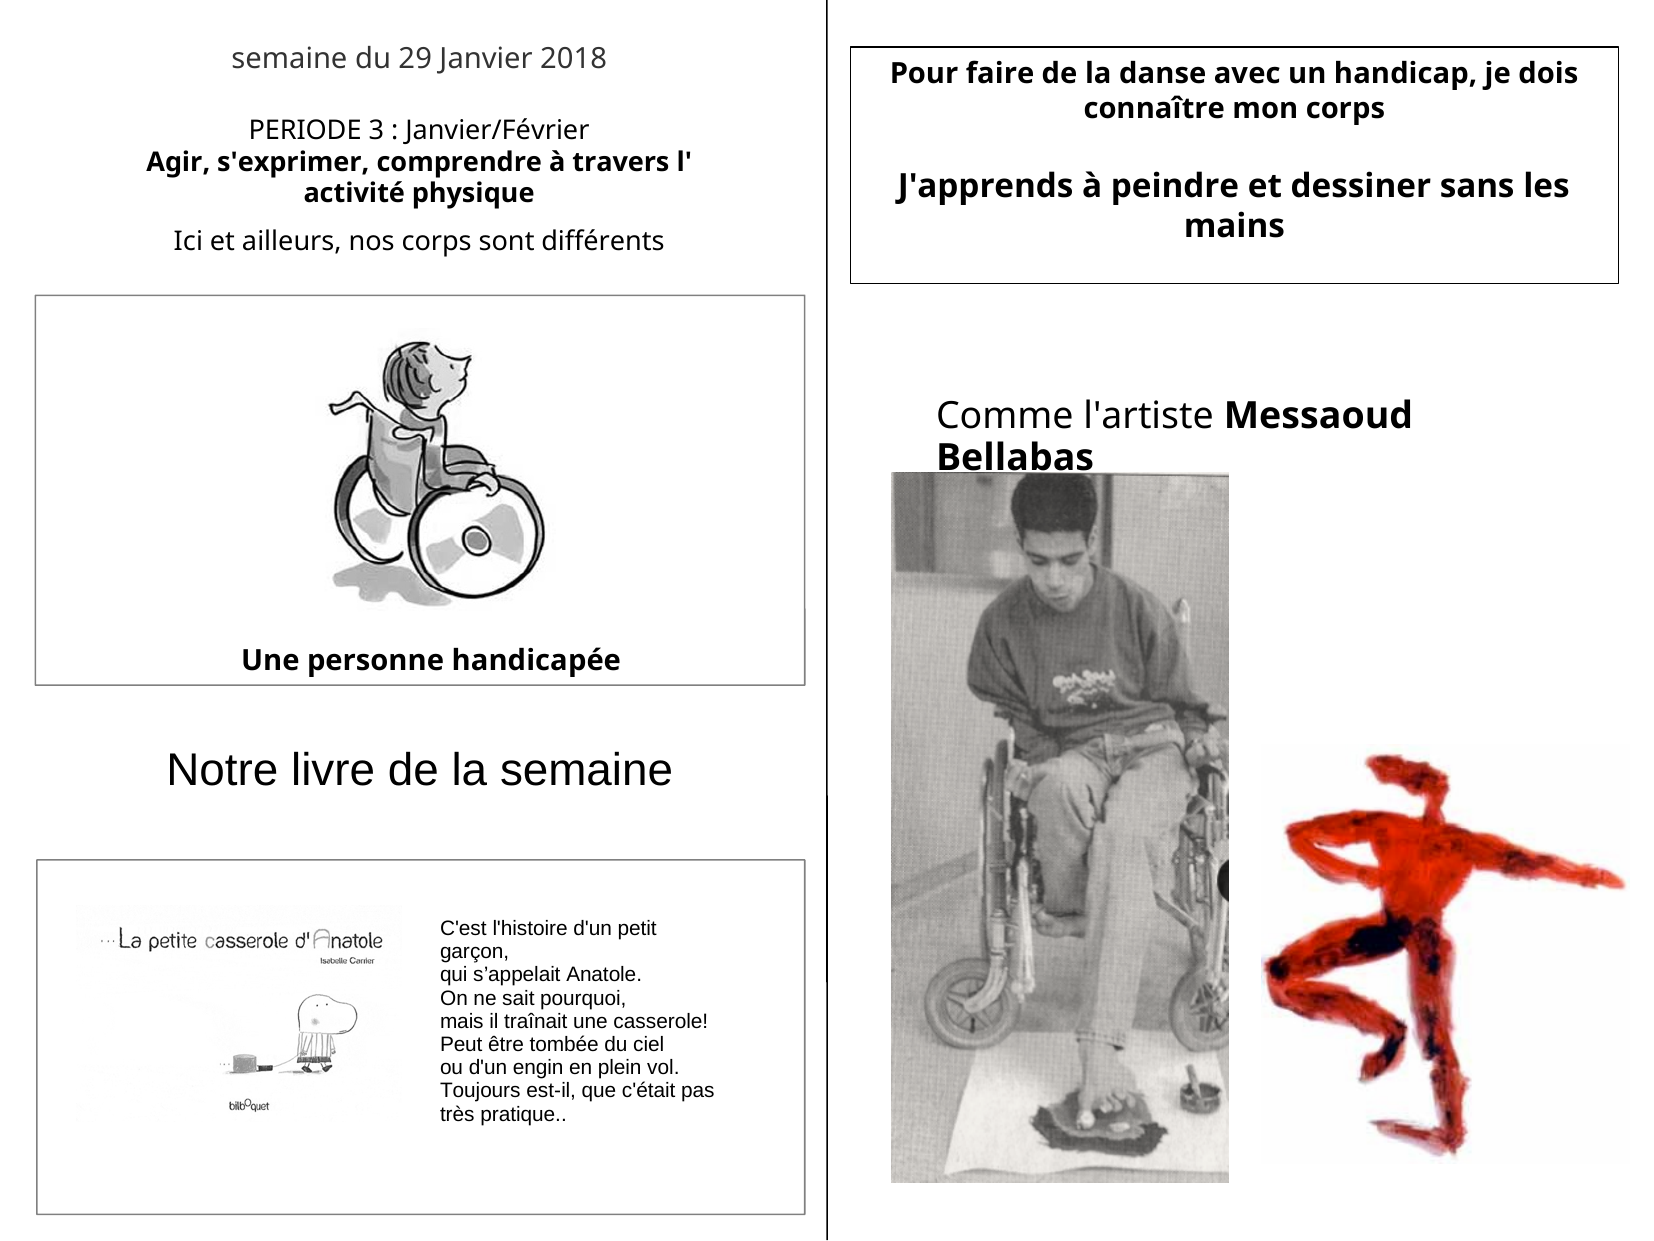

semaine du 29 Janvier 2018
Pour faire de la danse avec un handicap, je dois connaître mon corps
J'apprends à peindre et dessiner sans les mains
PERIODE 3 : Janvier/Février
Agir, s'exprimer, comprendre à travers l' activité physique
Ici et ailleurs, nos corps sont différents
Comme l'artiste Messaoud Bellabas
Une personne handicapée
Notre livre de la semaine
C'est l'histoire d'un petit garçon,
qui s’appelait Anatole.
On ne sait pourquoi,
mais il traînait une casserole!
Peut être tombée du ciel
ou d'un engin en plein vol.
Toujours est-il, que c'était pas très pratique..